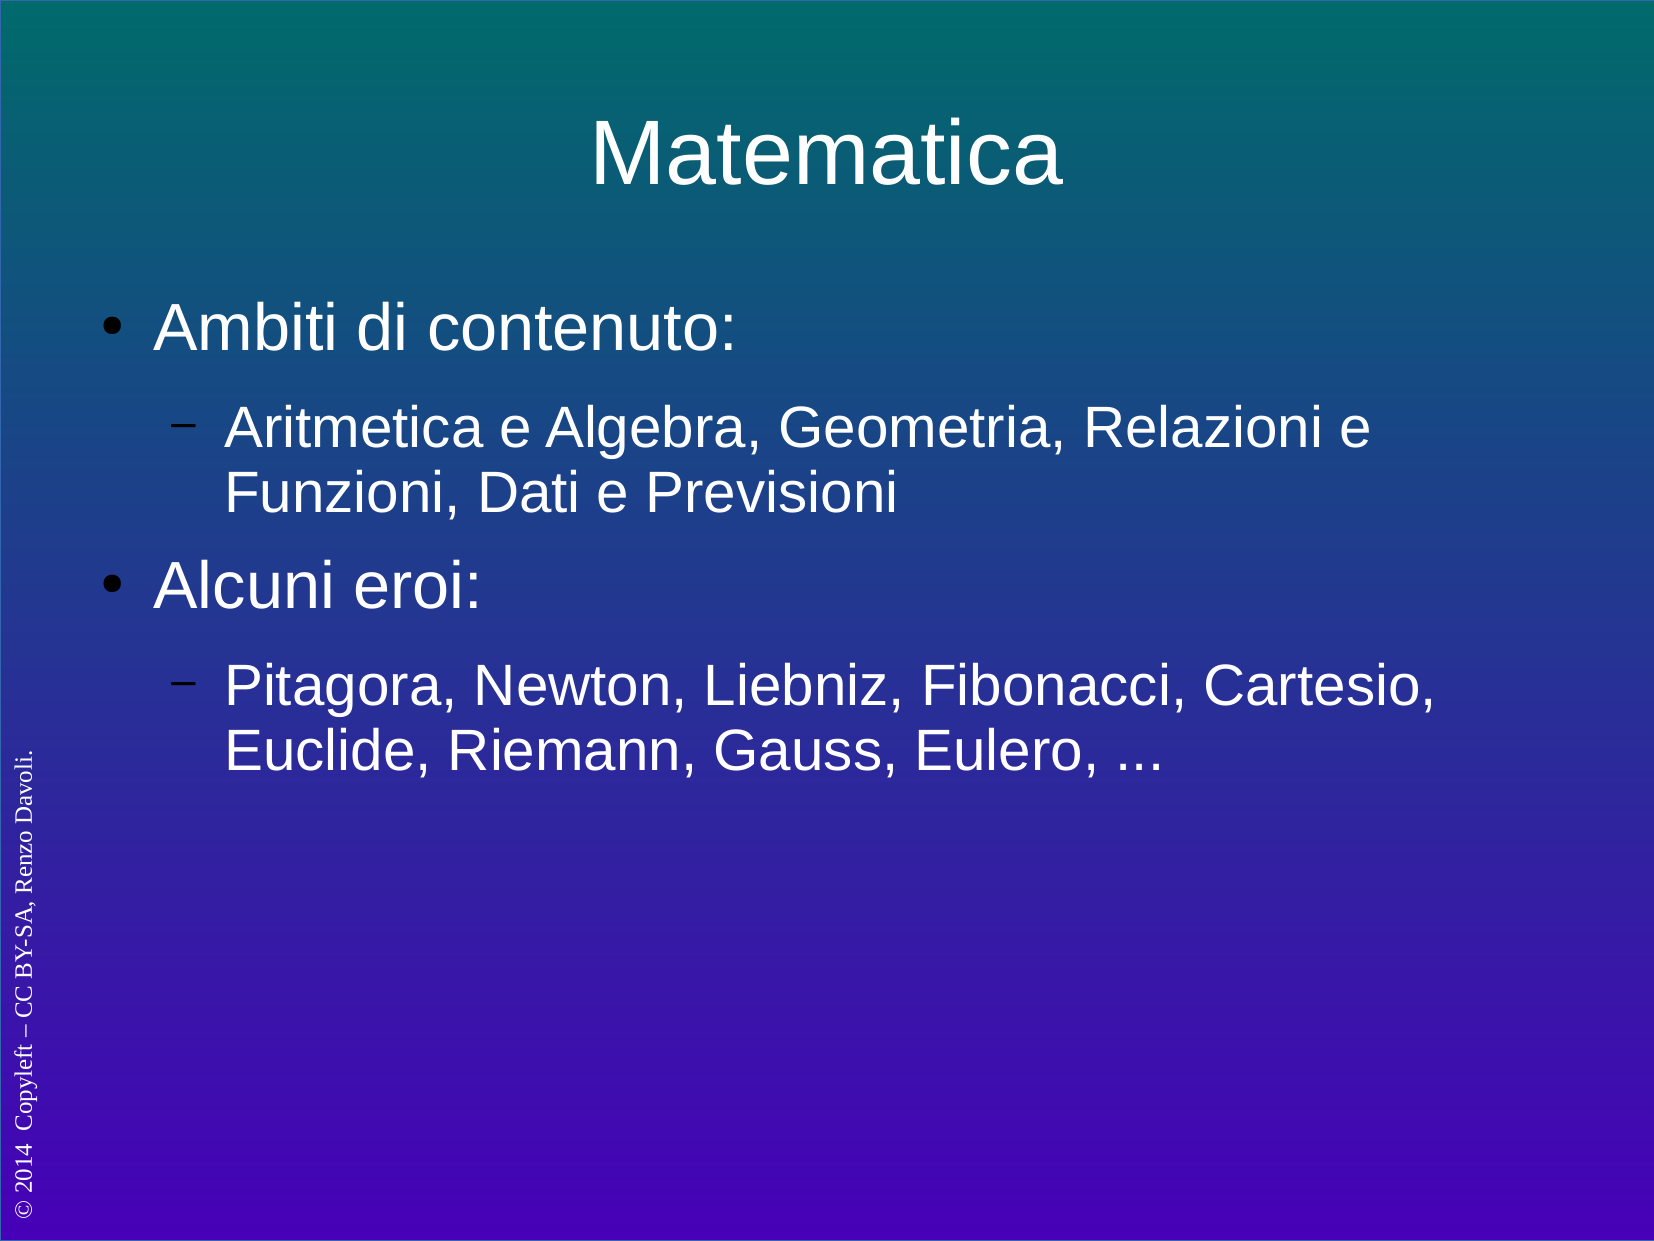

# Matematica
Ambiti di contenuto:
Aritmetica e Algebra, Geometria, Relazioni e Funzioni, Dati e Previsioni
Alcuni eroi:
Pitagora, Newton, Liebniz, Fibonacci, Cartesio, Euclide, Riemann, Gauss, Eulero, ...